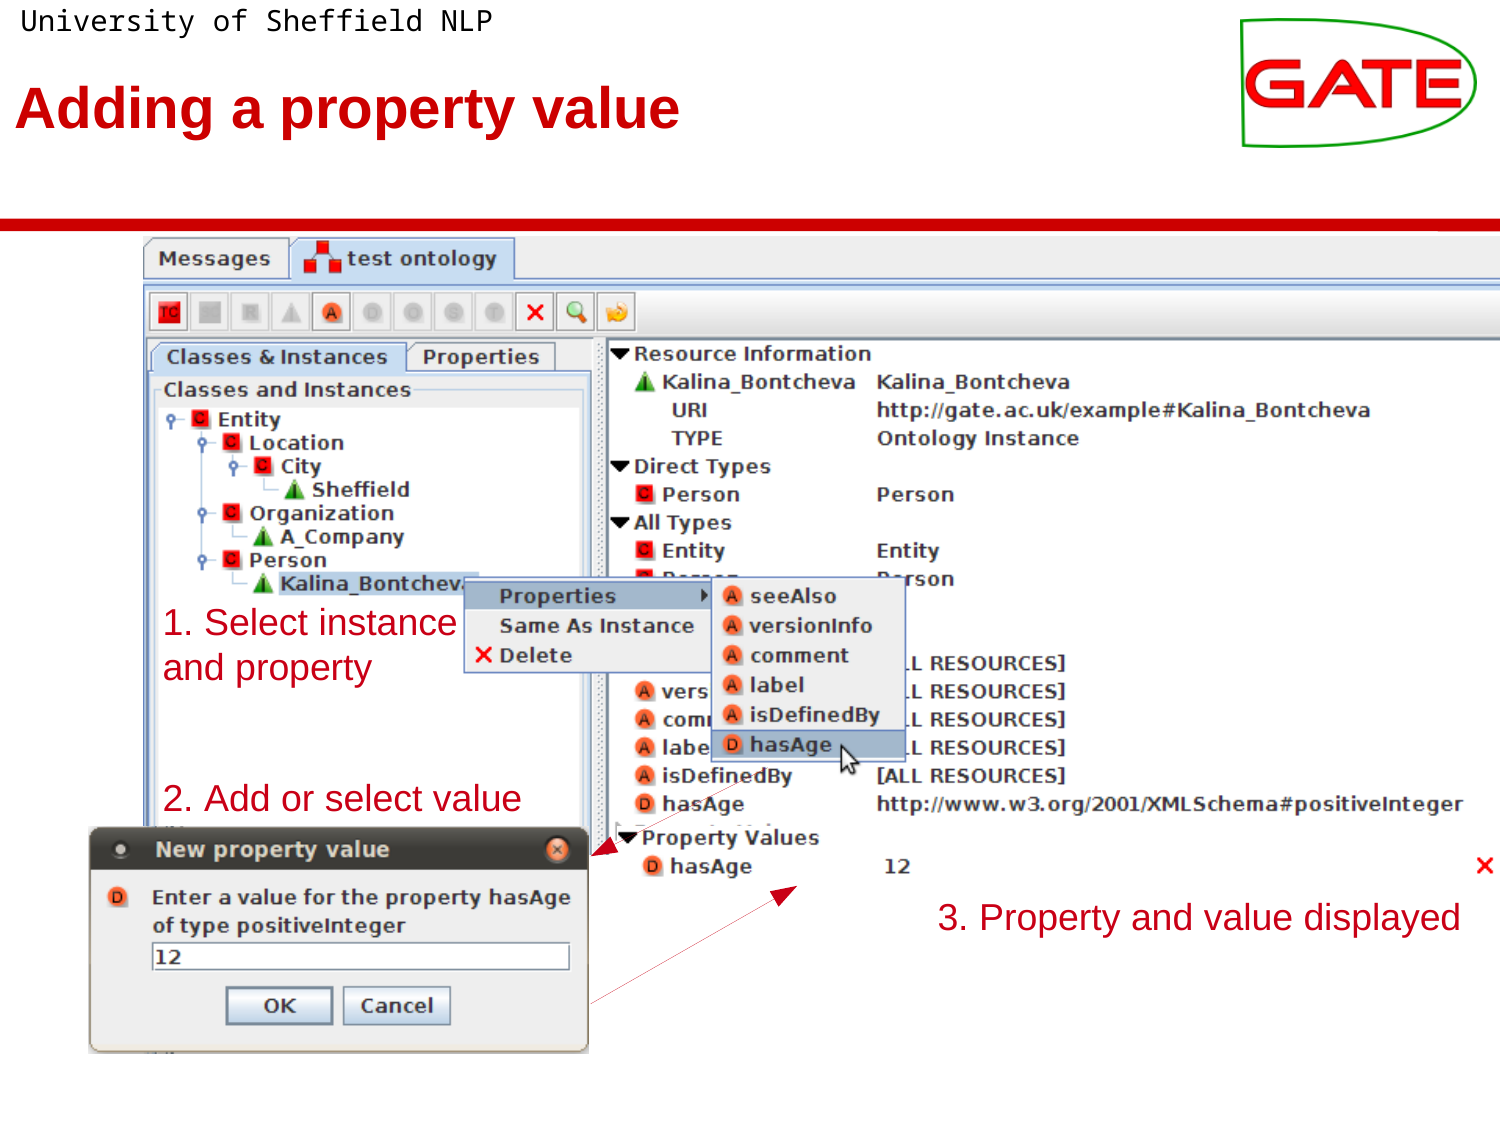

# Adding a property value
1. Select instance and property
2. Add or select value
3. Property and value displayed